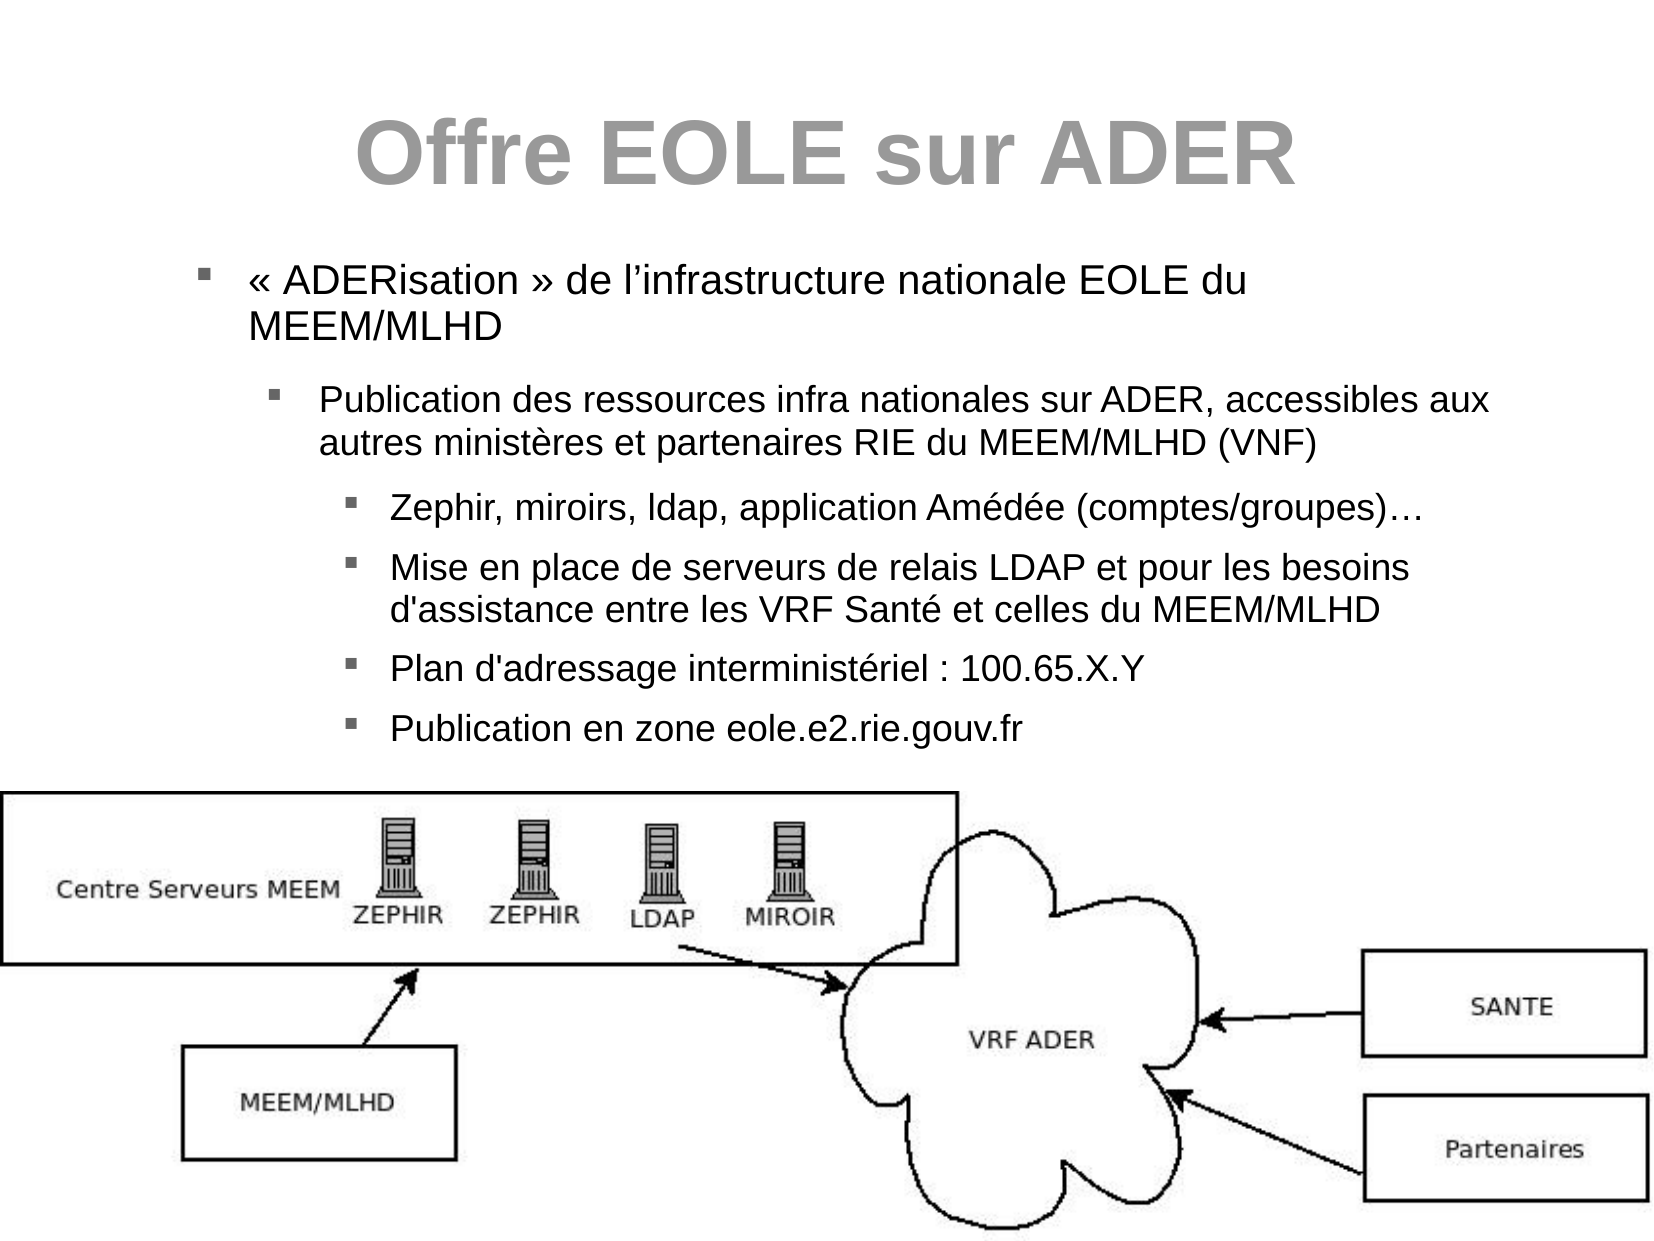

# Offre EOLE sur ADER
« ADERisation » de l’infrastructure nationale EOLE du MEEM/MLHD
Publication des ressources infra nationales sur ADER, accessibles aux autres ministères et partenaires RIE du MEEM/MLHD (VNF)
Zephir, miroirs, ldap, application Amédée (comptes/groupes)…
Mise en place de serveurs de relais LDAP et pour les besoins d'assistance entre les VRF Santé et celles du MEEM/MLHD
Plan d'adressage interministériel : 100.65.X.Y
Publication en zone eole.e2.rie.gouv.fr